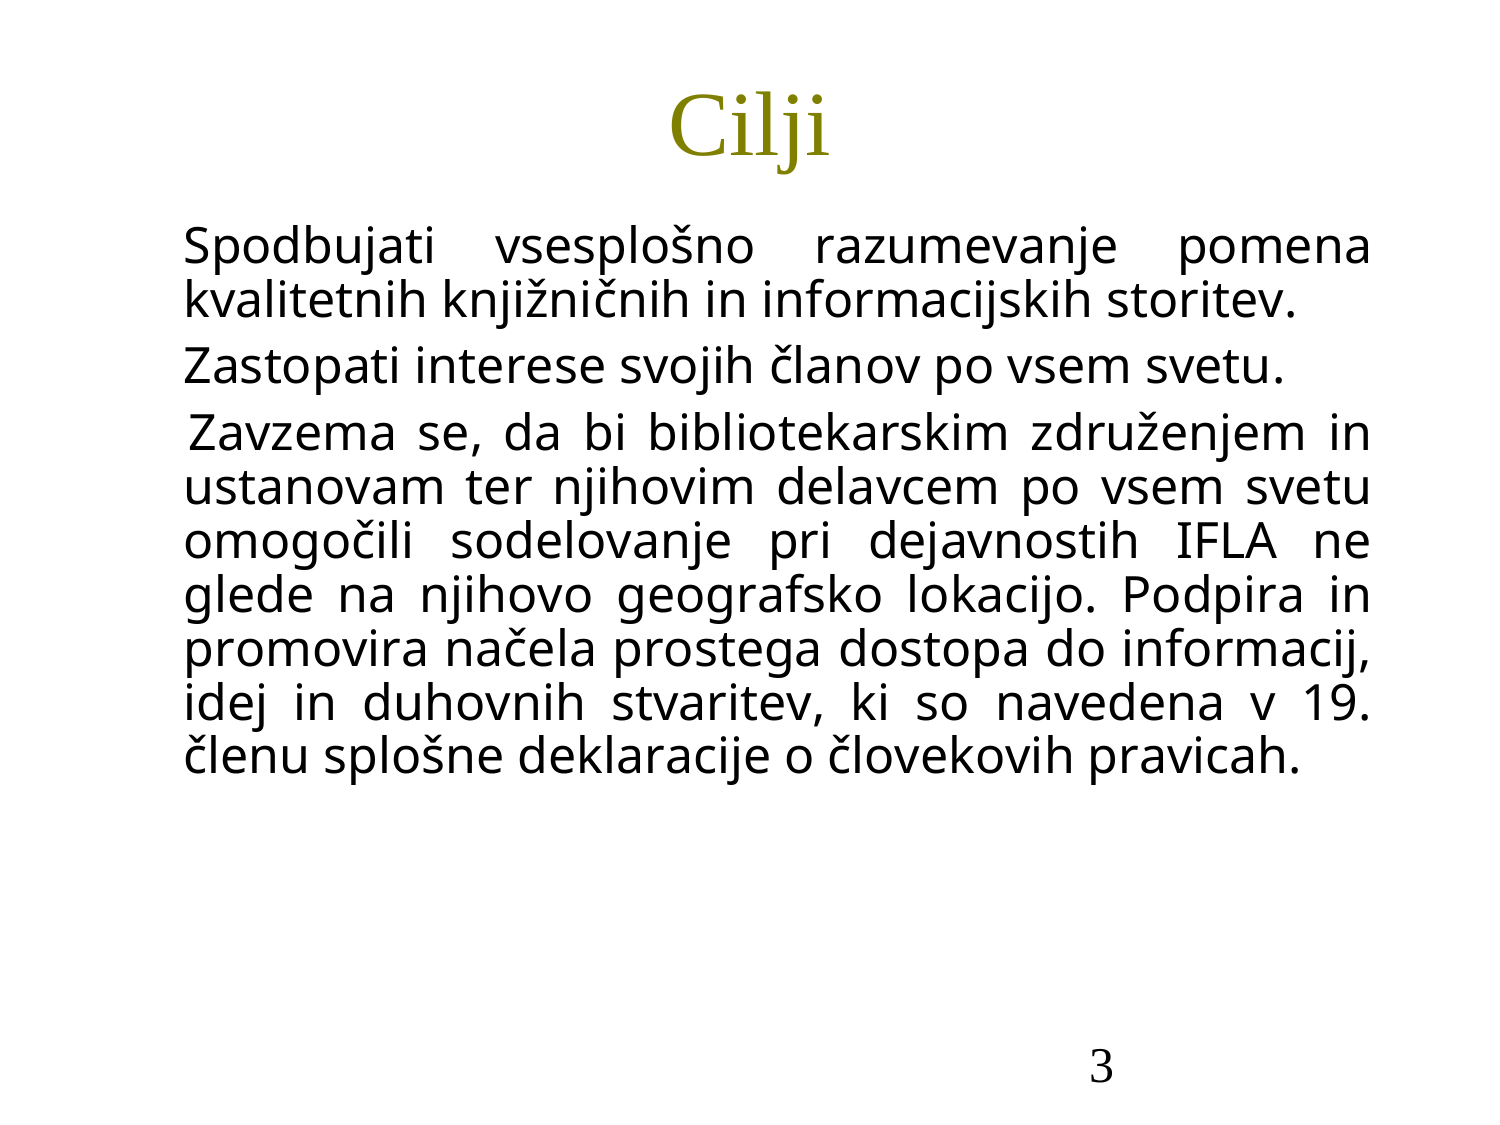

# Cilji
	Spodbujati vsesplošno razumevanje pomena kvalitetnih knjižničnih in informacijskih storitev.
	Zastopati interese svojih članov po vsem svetu.
 Zavzema se, da bi bibliotekarskim združenjem in ustanovam ter njihovim delavcem po vsem svetu omogočili sodelovanje pri dejavnostih IFLA ne glede na njihovo geografsko lokacijo. Podpira in promovira načela prostega dostopa do informacij, idej in duhovnih stvaritev, ki so navedena v 19. členu splošne deklaracije o človekovih pravicah.
3